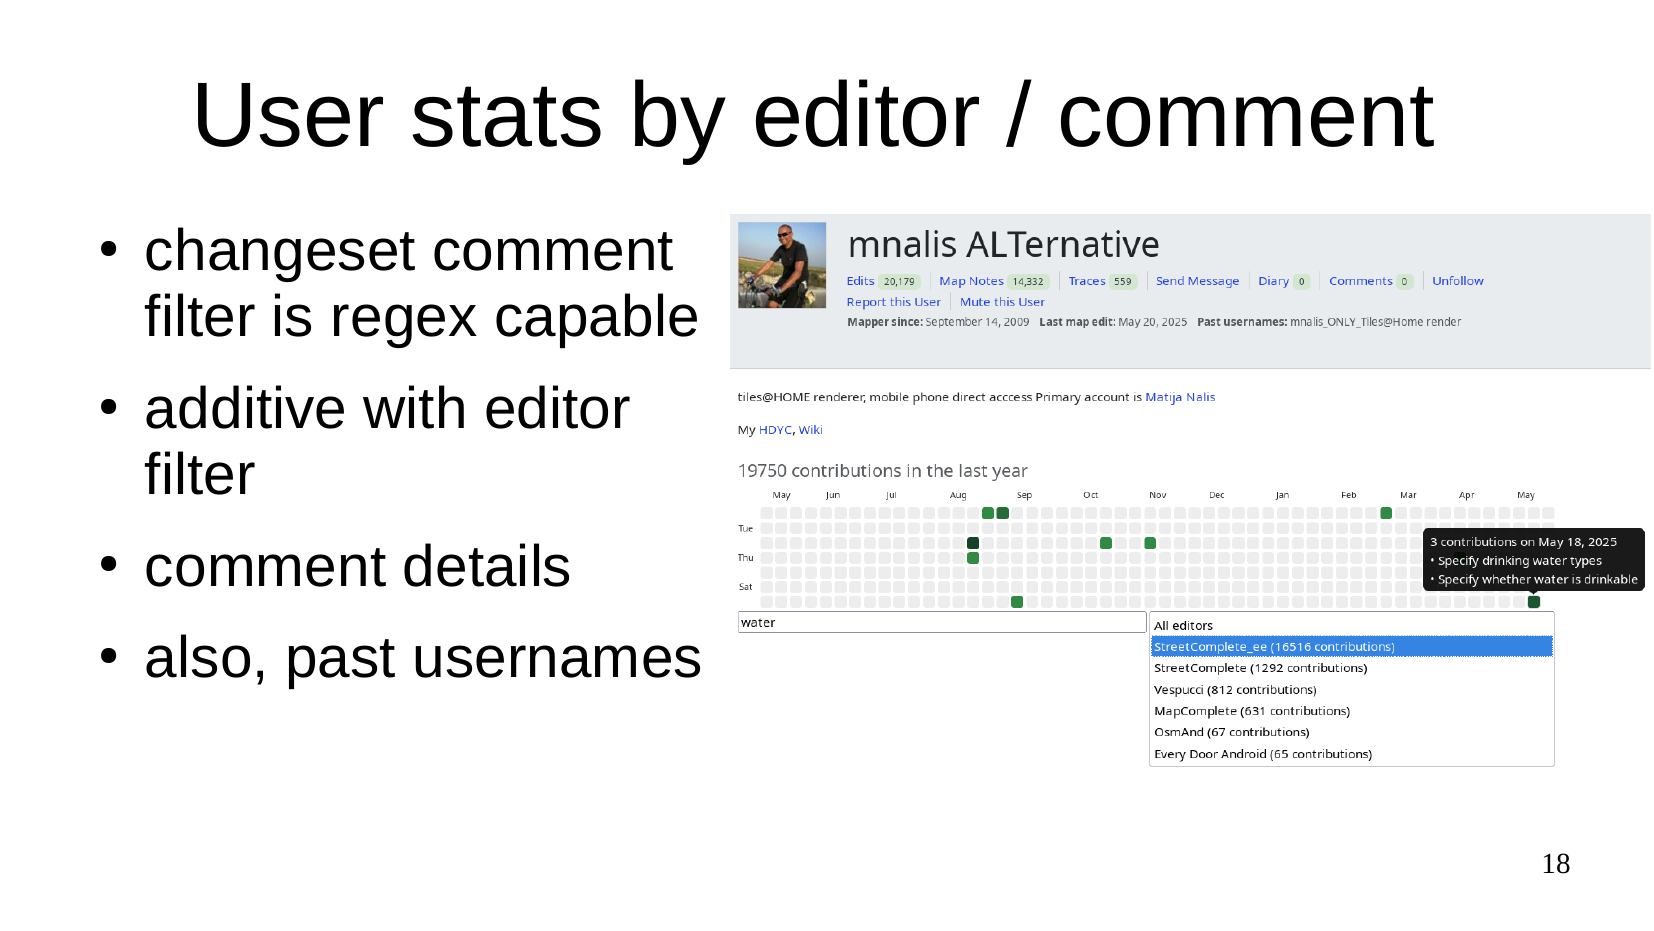

# User stats by editor / comment
changeset comment filter is regex capable
additive with editor filter
comment details
also, past usernames
18